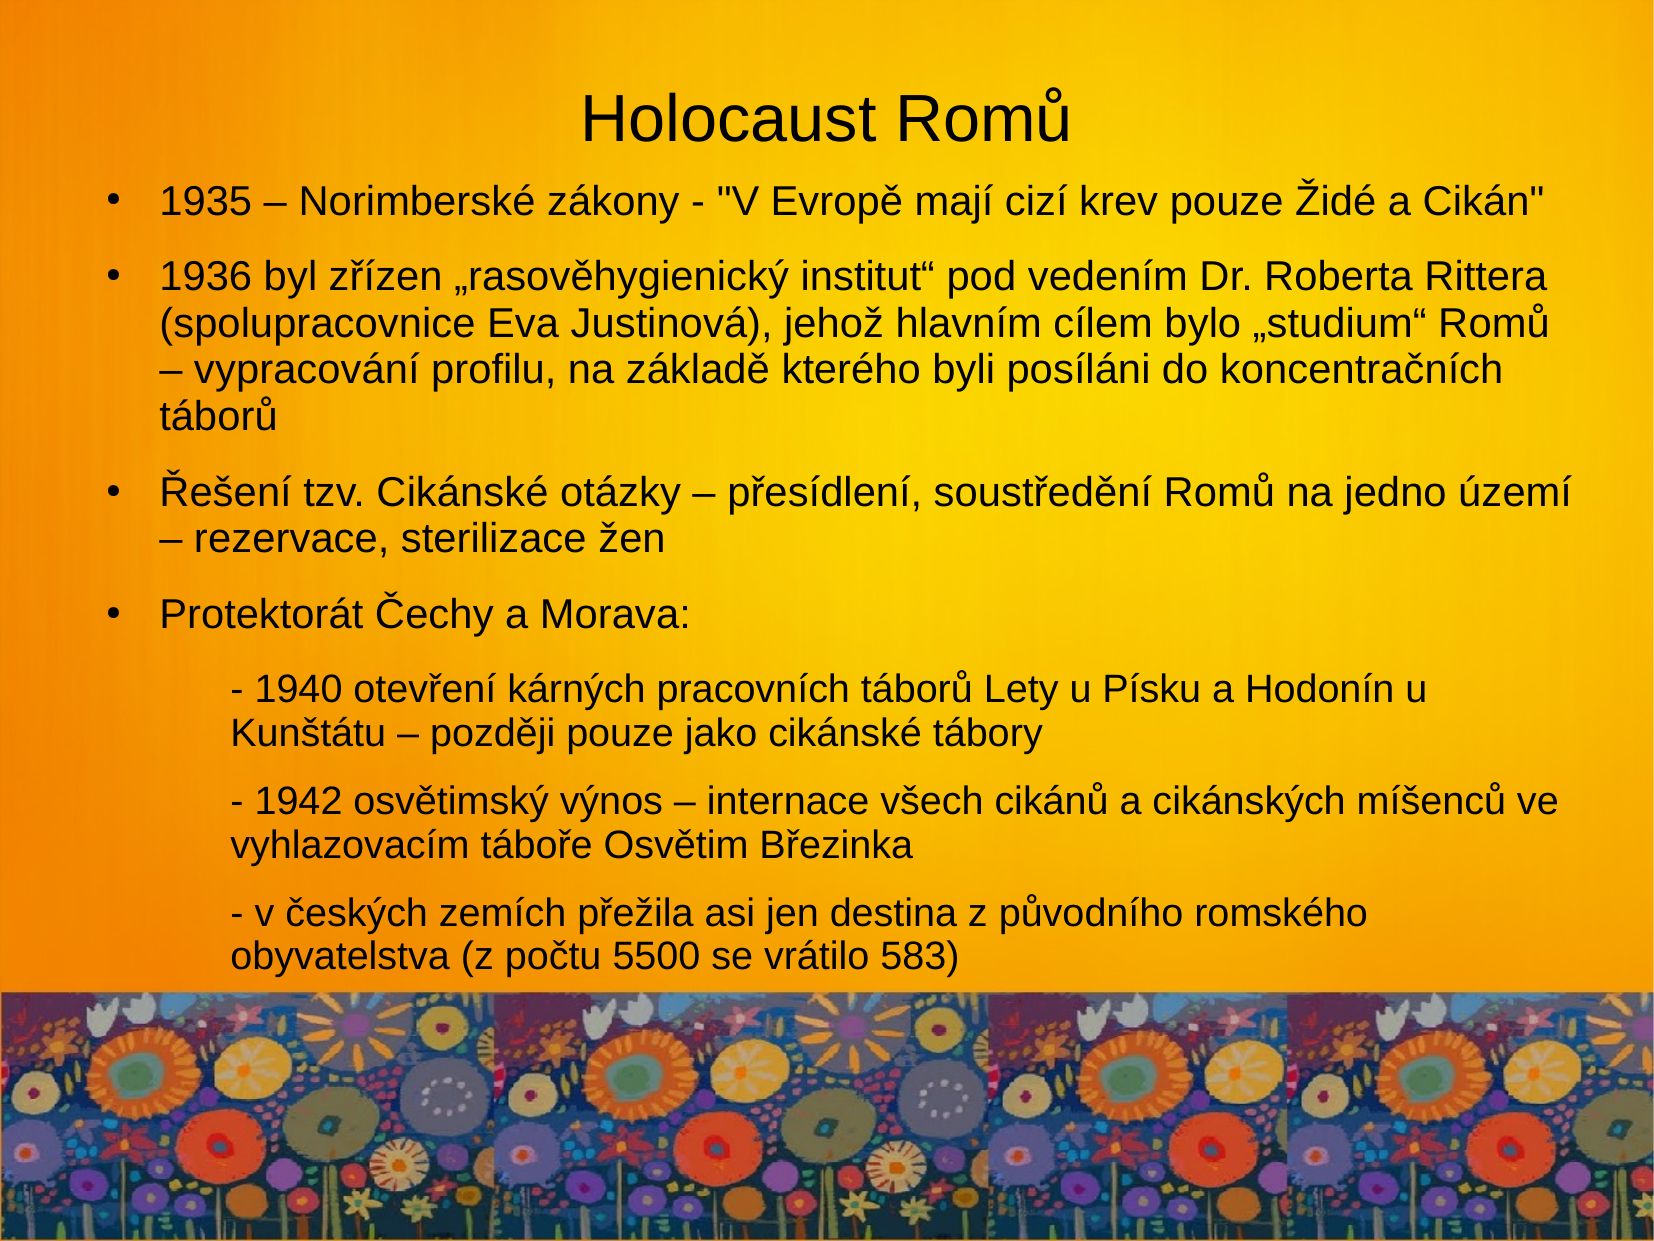

# Holocaust Romů
1935 – Norimberské zákony - "V Evropě mají cizí krev pouze Židé a Cikán"
1936 byl zřízen „rasověhygienický institut“ pod vedením Dr. Roberta Rittera (spolupracovnice Eva Justinová), jehož hlavním cílem bylo „studium“ Romů – vypracování profilu, na základě kterého byli posíláni do koncentračních táborů
Řešení tzv. Cikánské otázky – přesídlení, soustředění Romů na jedno území – rezervace, sterilizace žen
Protektorát Čechy a Morava:
- 1940 otevření kárných pracovních táborů Lety u Písku a Hodonín u Kunštátu – později pouze jako cikánské tábory
- 1942 osvětimský výnos – internace všech cikánů a cikánských míšenců ve vyhlazovacím táboře Osvětim Březinka
- v českých zemích přežila asi jen destina z původního romského obyvatelstva (z počtu 5500 se vrátilo 583)